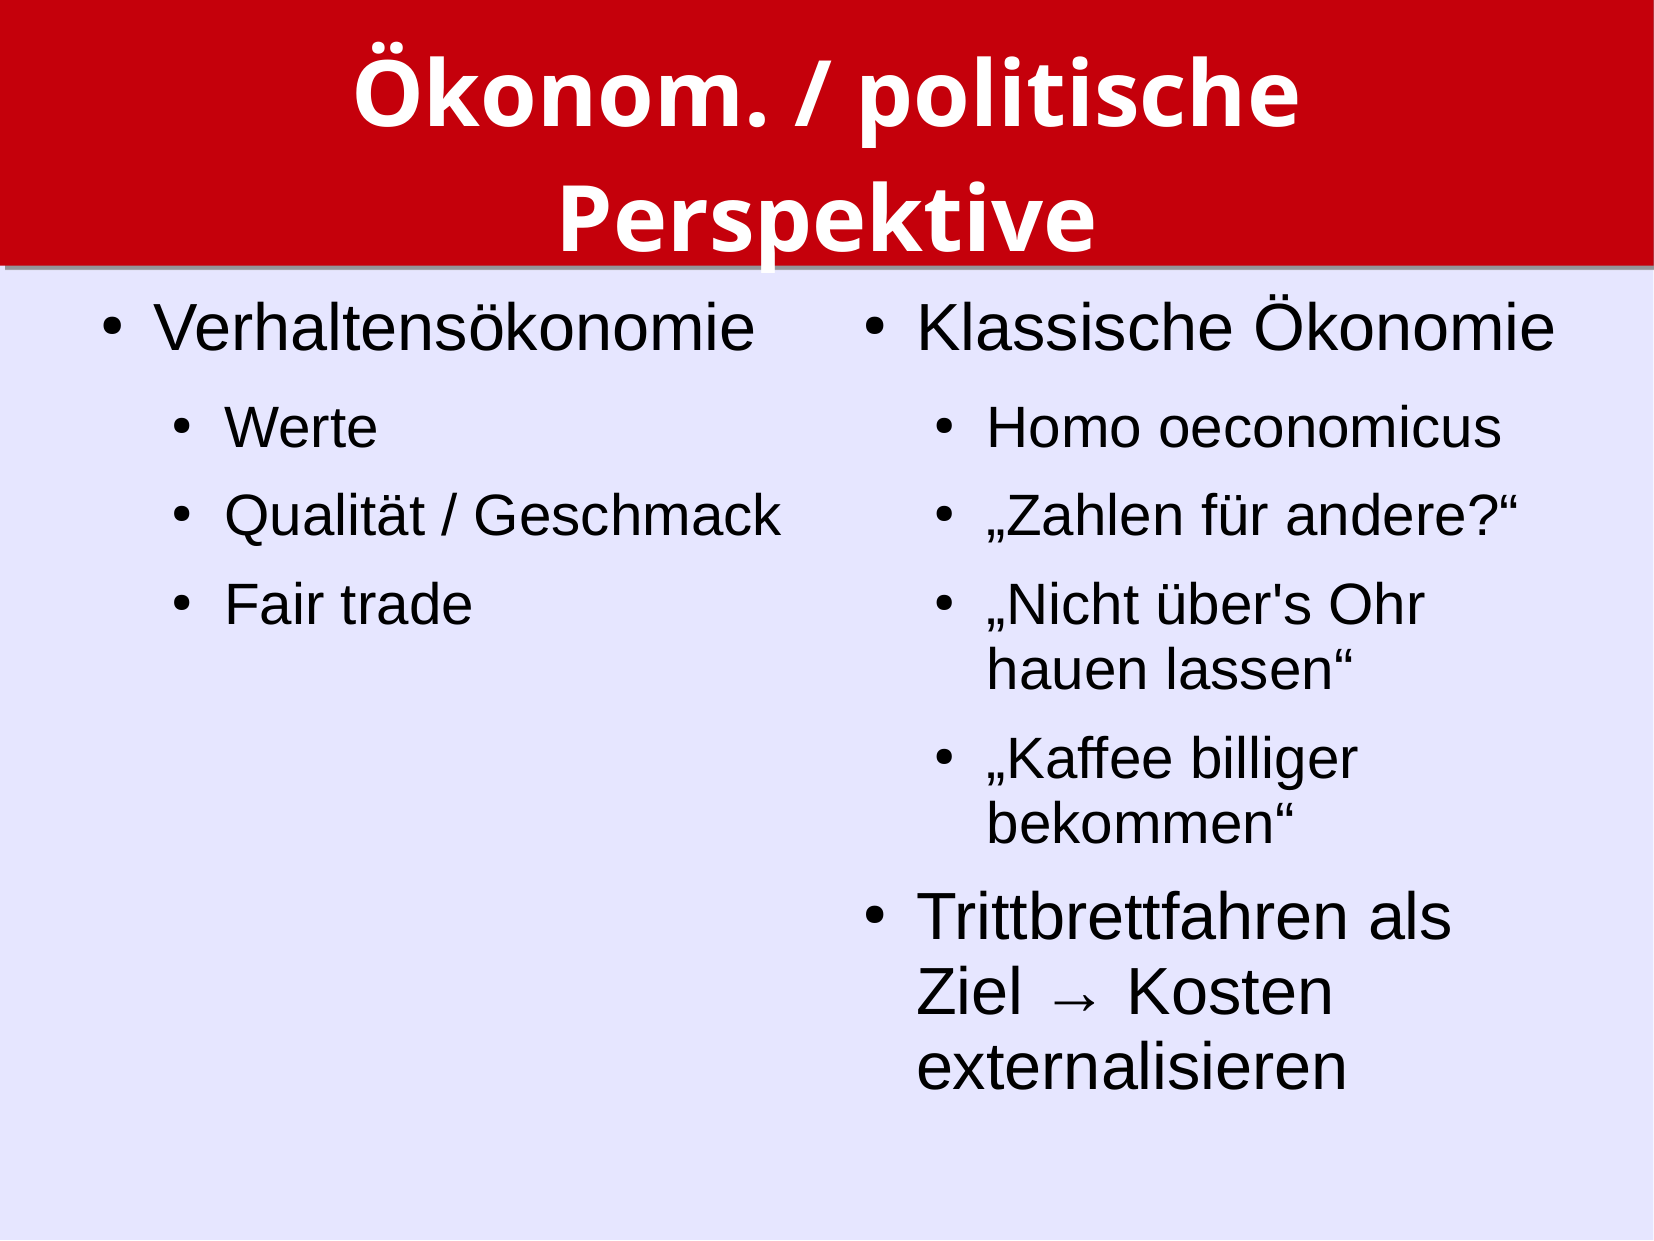

# Ökonom. / politische Perspektive
Verhaltensökonomie
Werte
Qualität / Geschmack
Fair trade
Klassische Ökonomie
Homo oeconomicus
„Zahlen für andere?“
„Nicht über's Ohr hauen lassen“
„Kaffee billiger bekommen“
Trittbrettfahren als Ziel → Kosten externalisieren